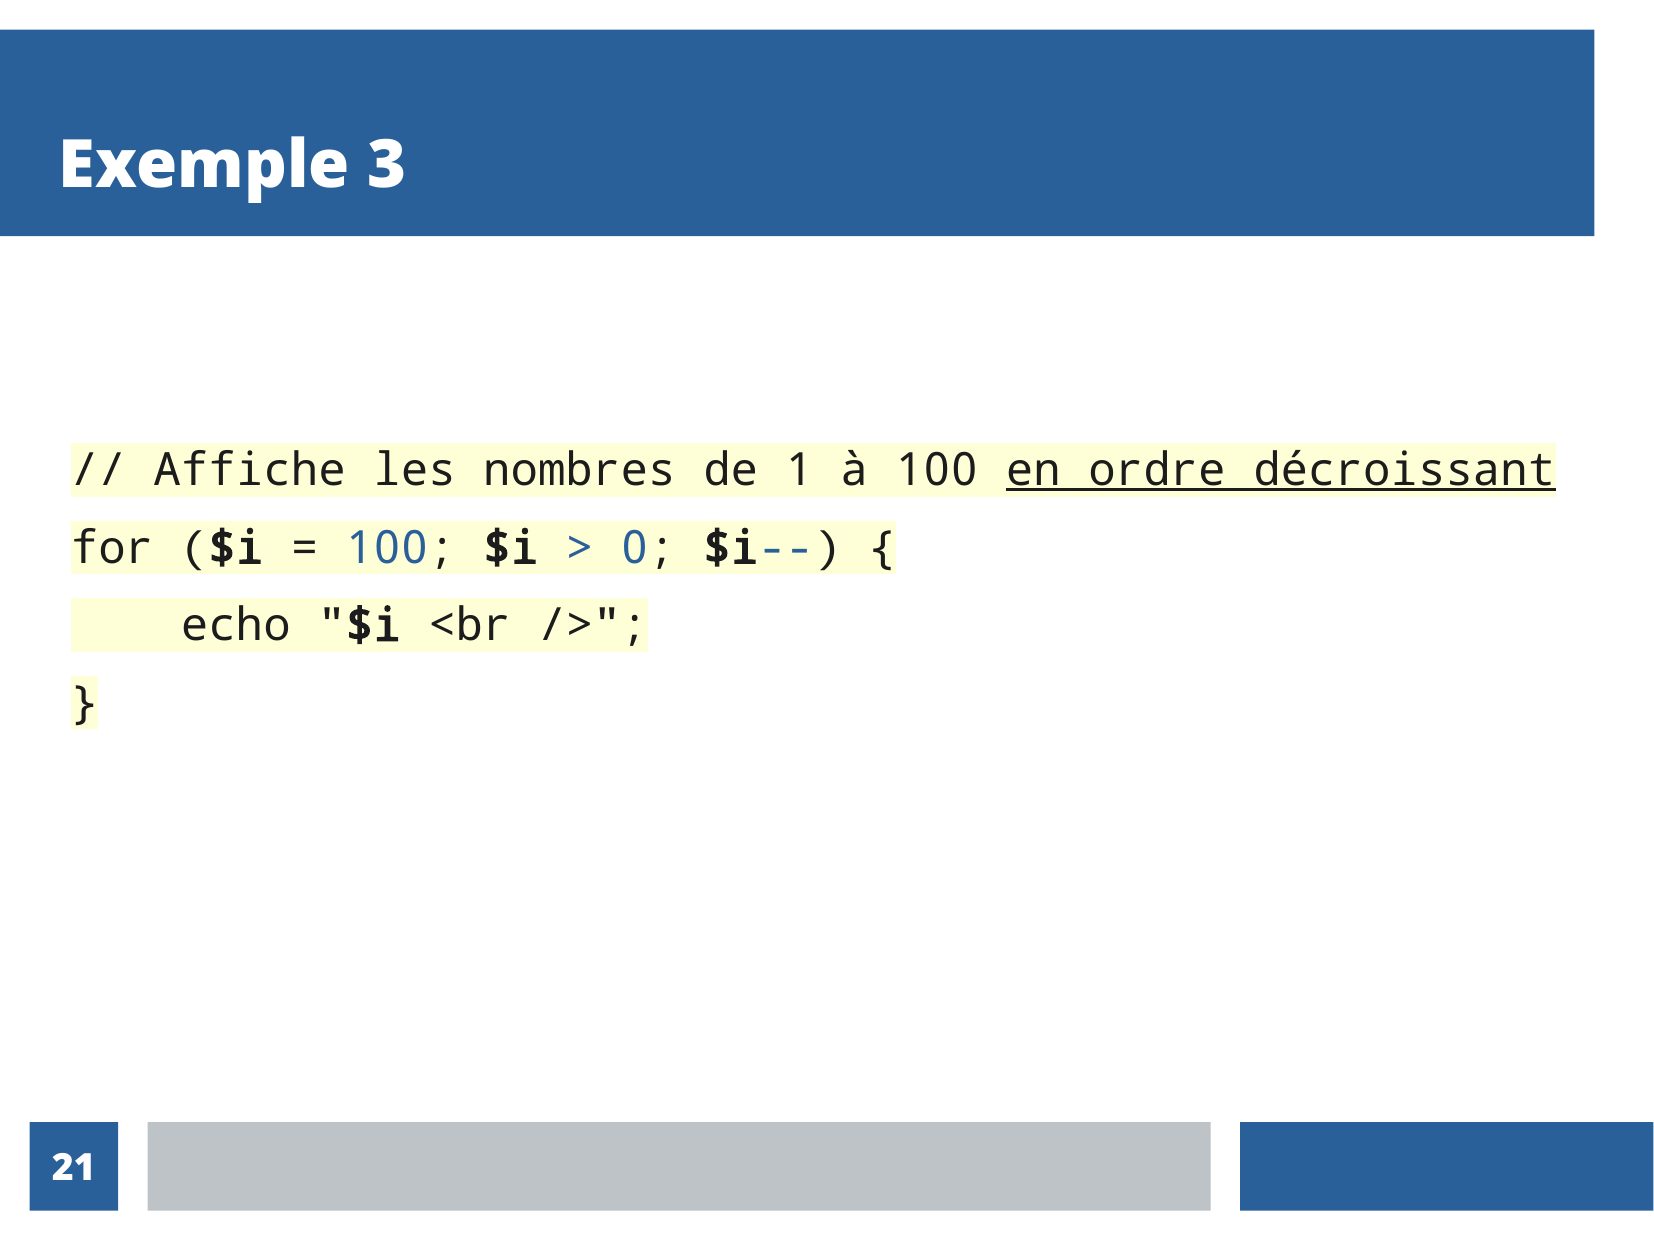

# Exemple 3
// Affiche les nombres de 1 à 100 en ordre décroissant
for ($i = 100; $i > 0; $i--) {
 echo "$i <br />";
}
21